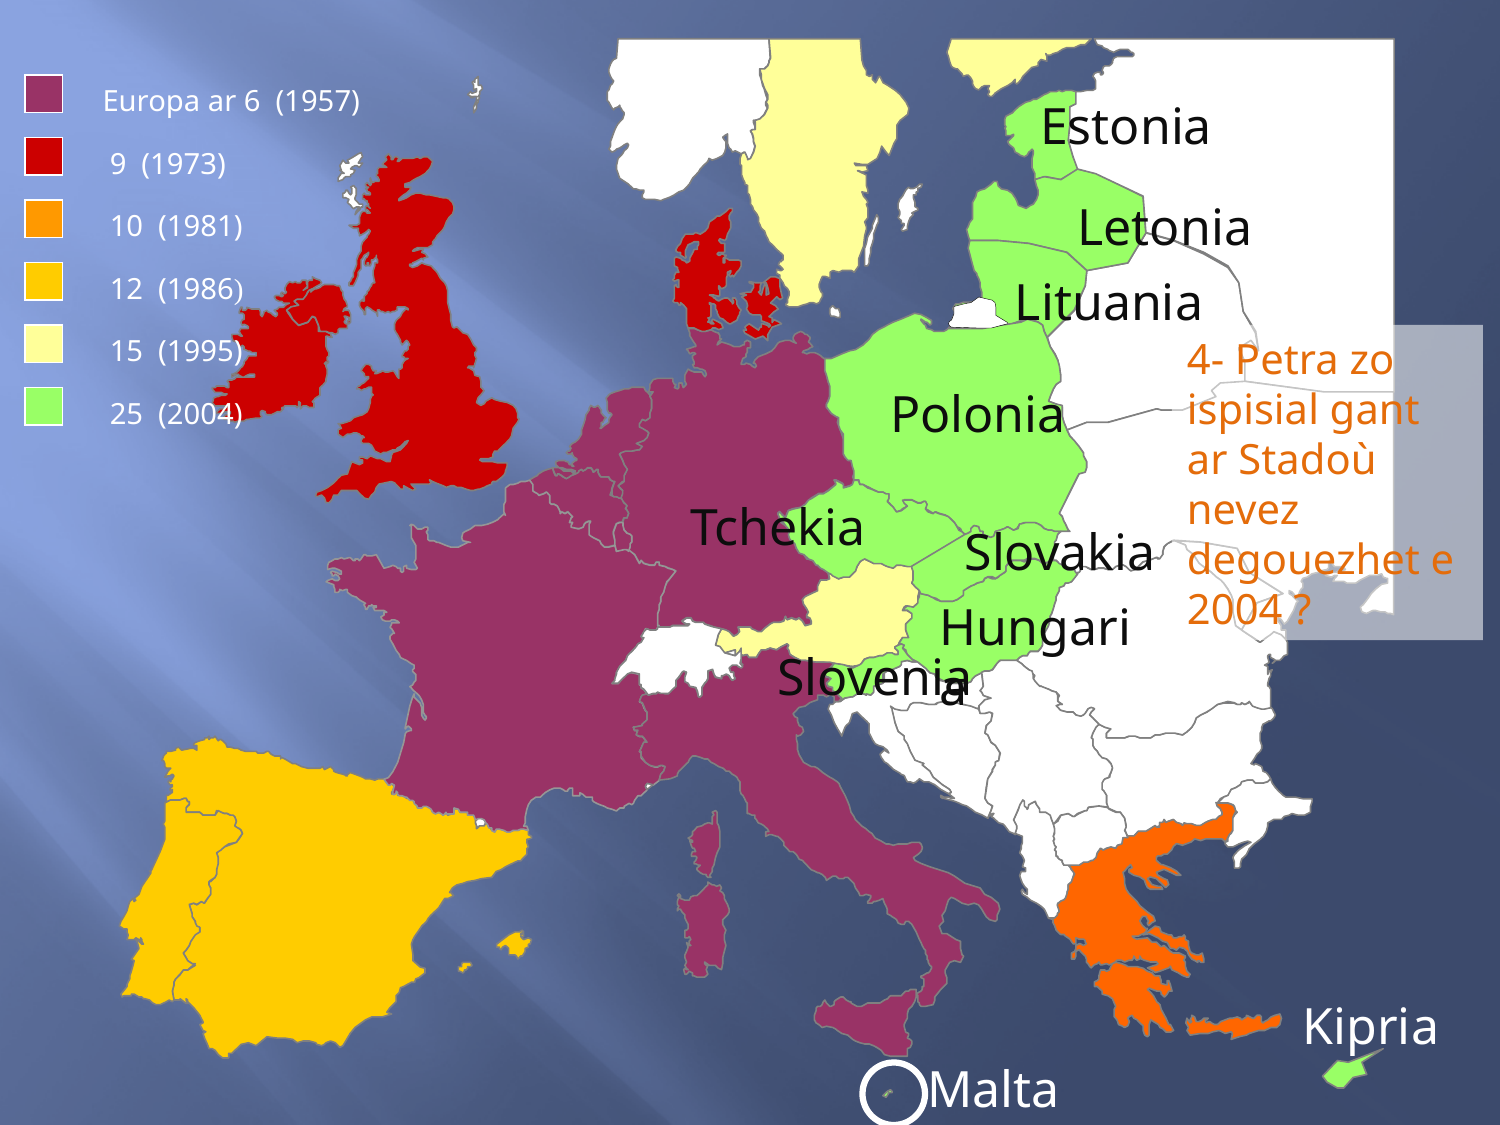

Europa ar 6 (1957)
Estonia
 9 (1973)
Letonia
 10 (1981)
 12 (1986)
Lituania
 15 (1995)
4- Petra zo ispisial gant ar Stadoù nevez degouezhet e 2004 ?
Polonia
 25 (2004)
Tchekia
Slovakia
Hungaria
Slovenia
Kipria
Malta